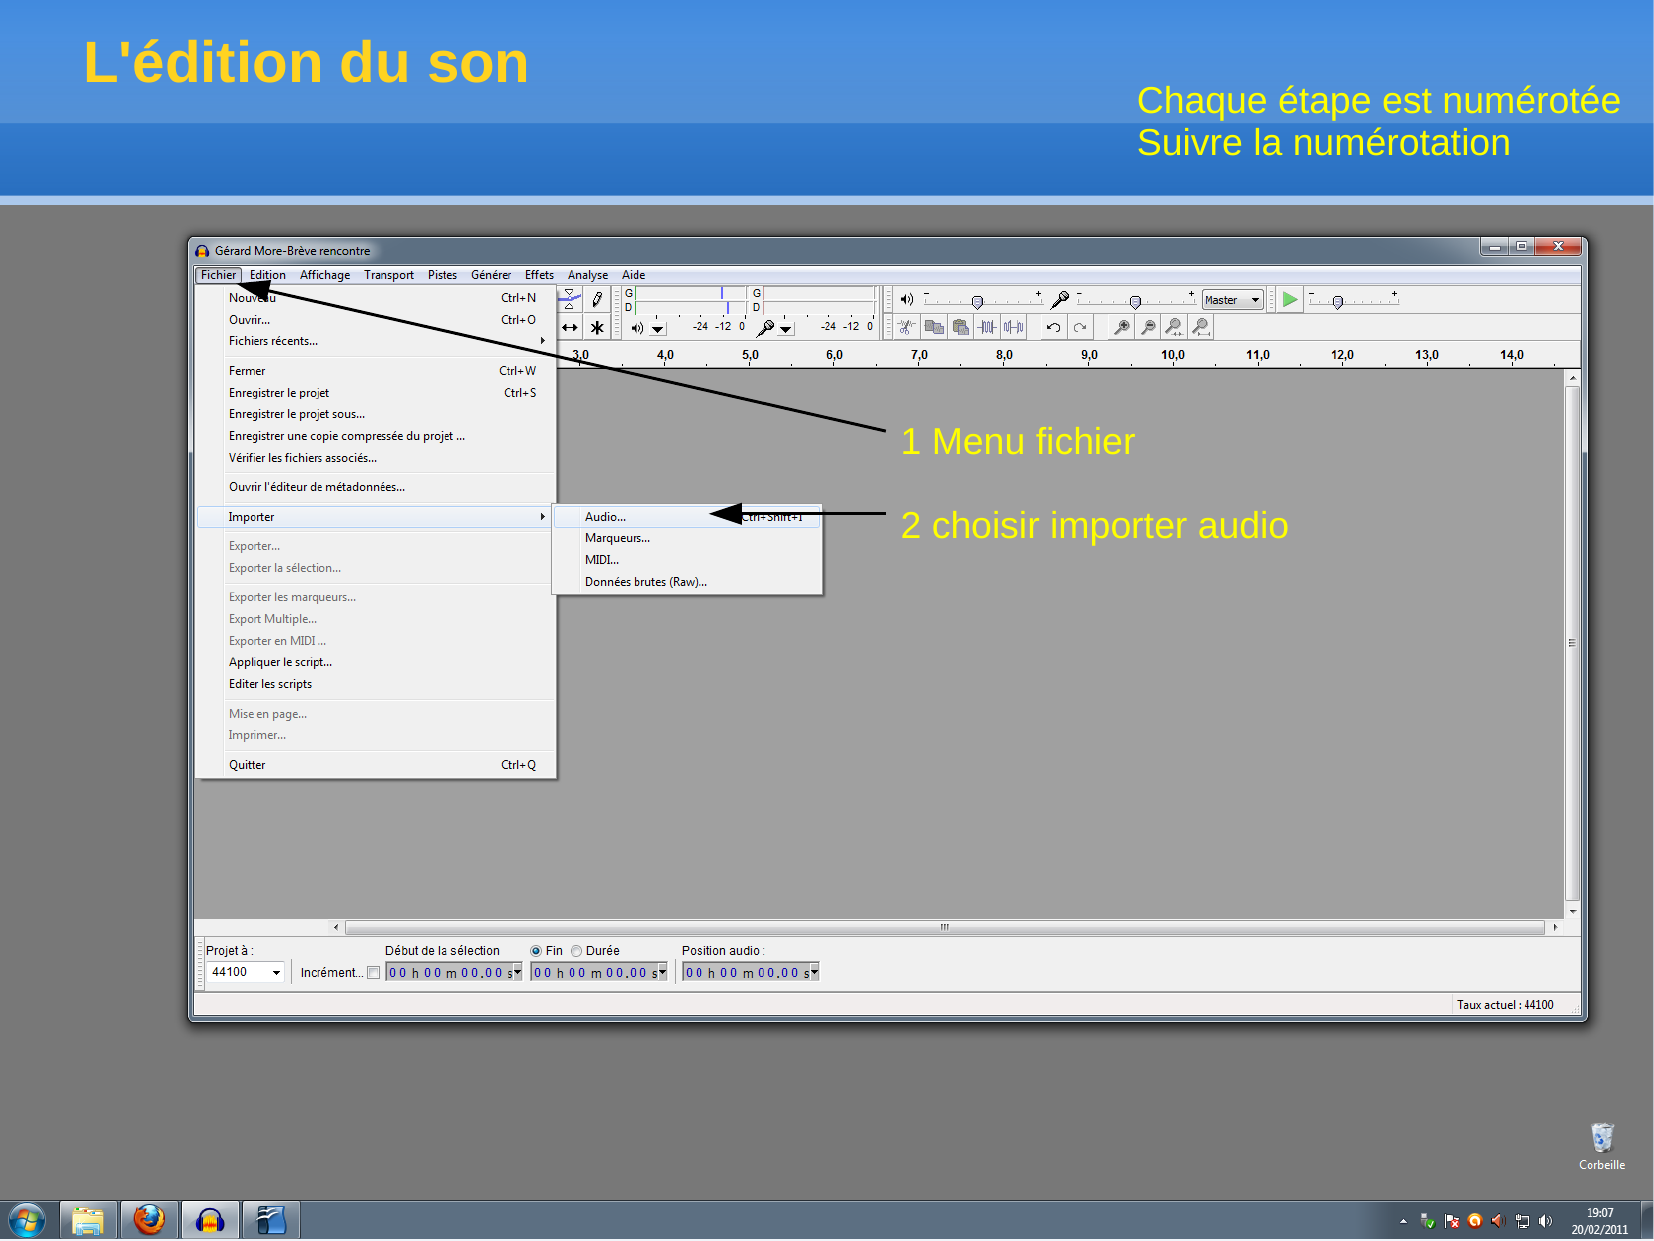

L'édition du son
Chaque étape est numérotée
Suivre la numérotation
#
1 Menu fichier
2 choisir importer audio